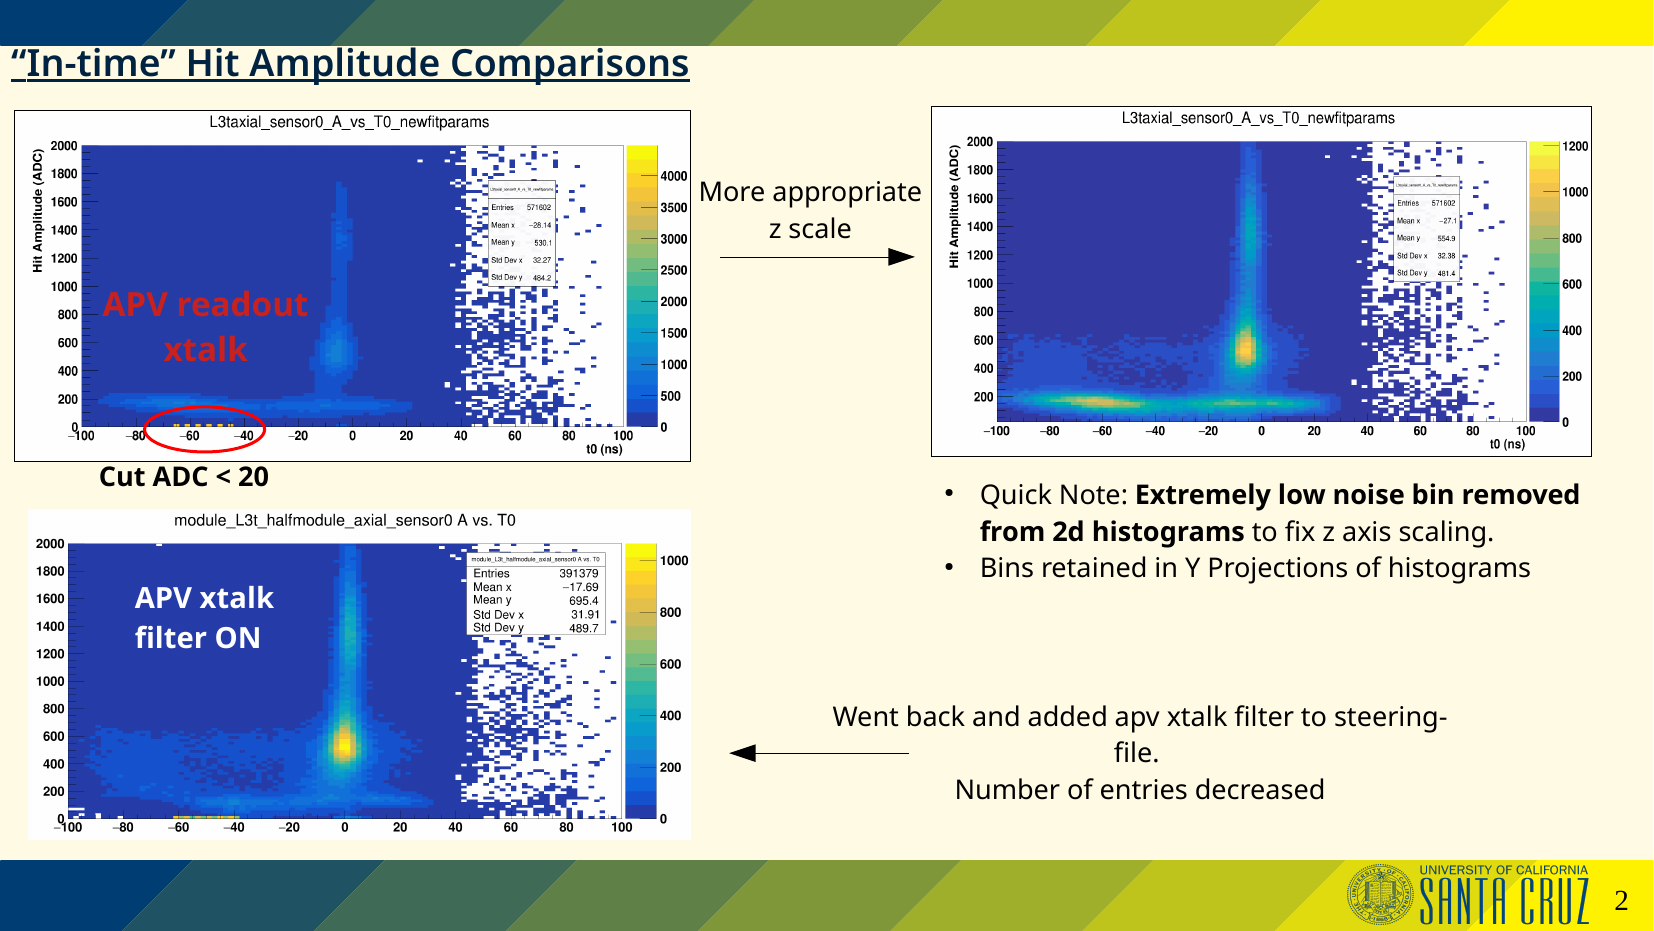

# “In-time” Hit Amplitude Comparisons
More appropriate z scale
APV readout xtalk
Cut ADC < 20
Quick Note: Extremely low noise bin removed from 2d histograms to fix z axis scaling.
Bins retained in Y Projections of histograms
APV xtalk filter ON
Went back and added apv xtalk filter to steering-file.
Number of entries decreased
2